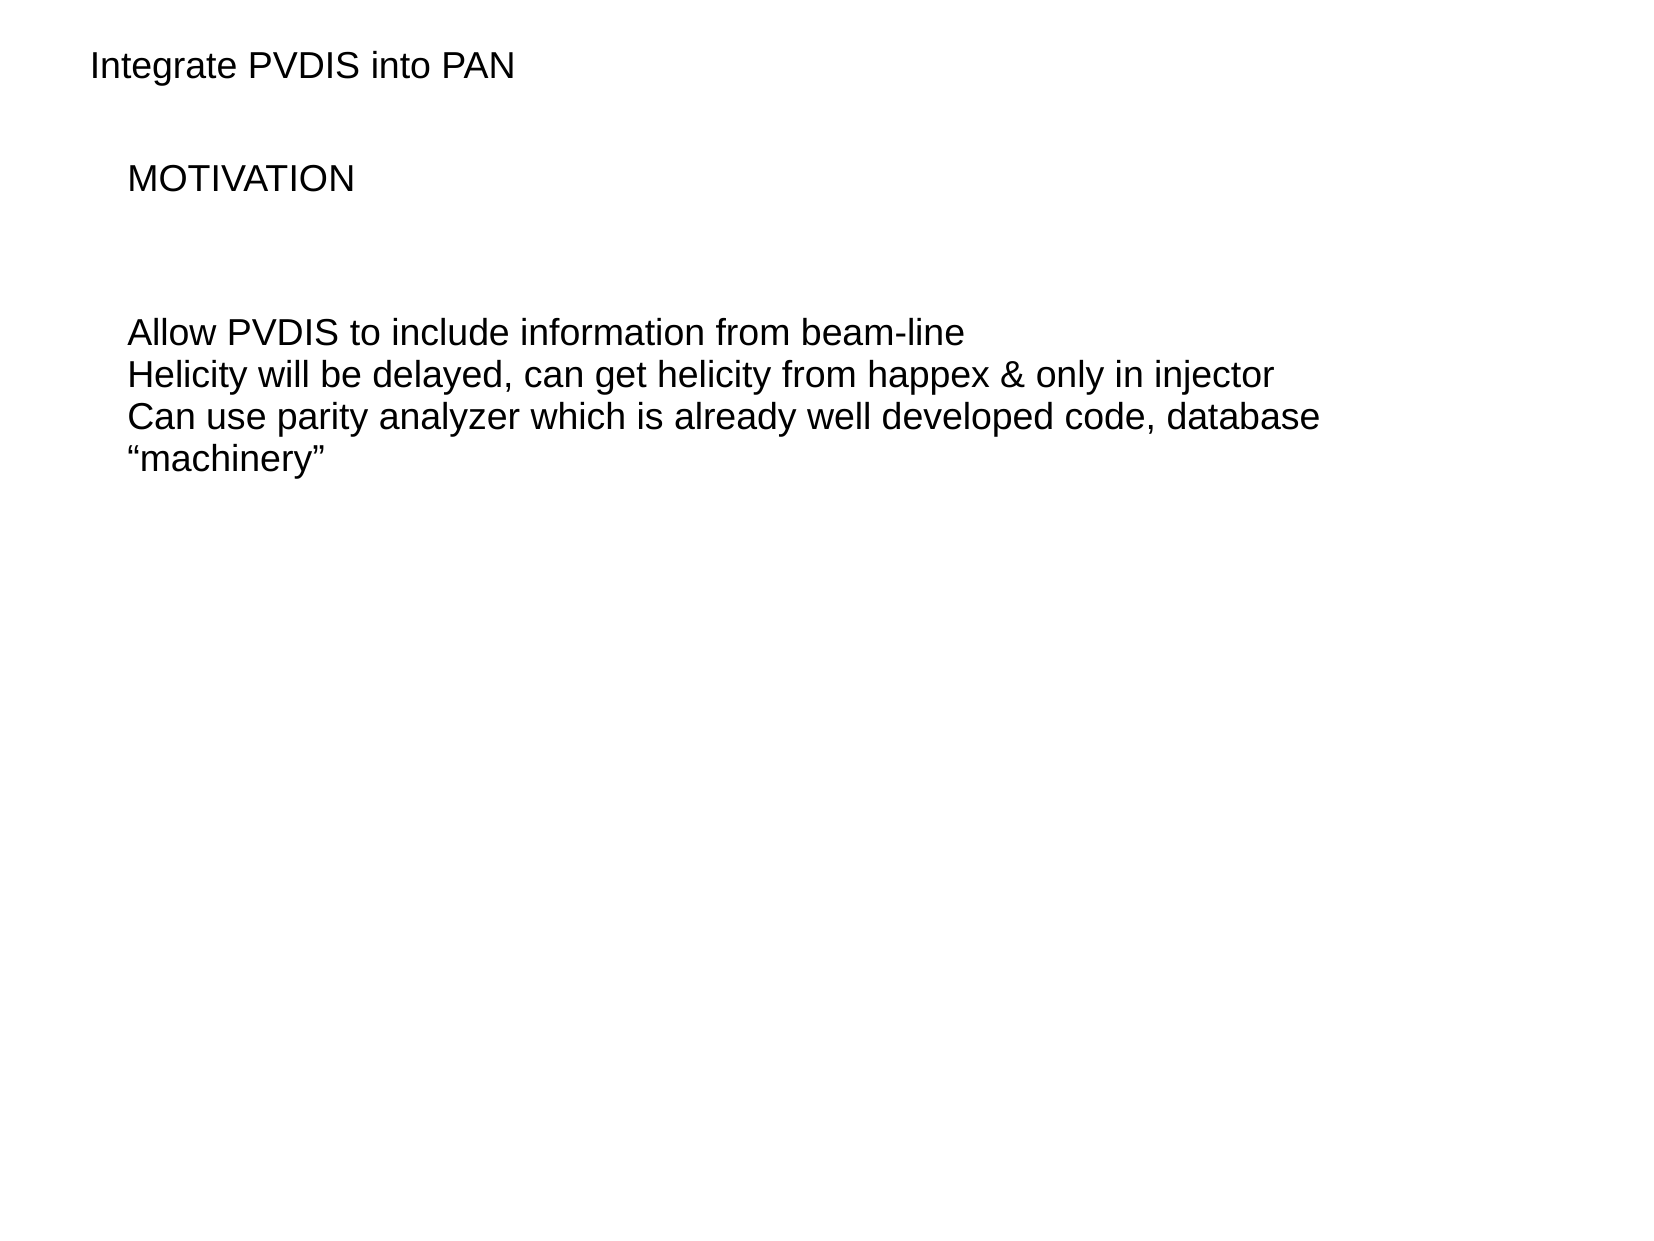

Integrate PVDIS into PAN
MOTIVATION
Allow PVDIS to include information from beam-line
Helicity will be delayed, can get helicity from happex & only in injector
Can use parity analyzer which is already well developed code, database “machinery”